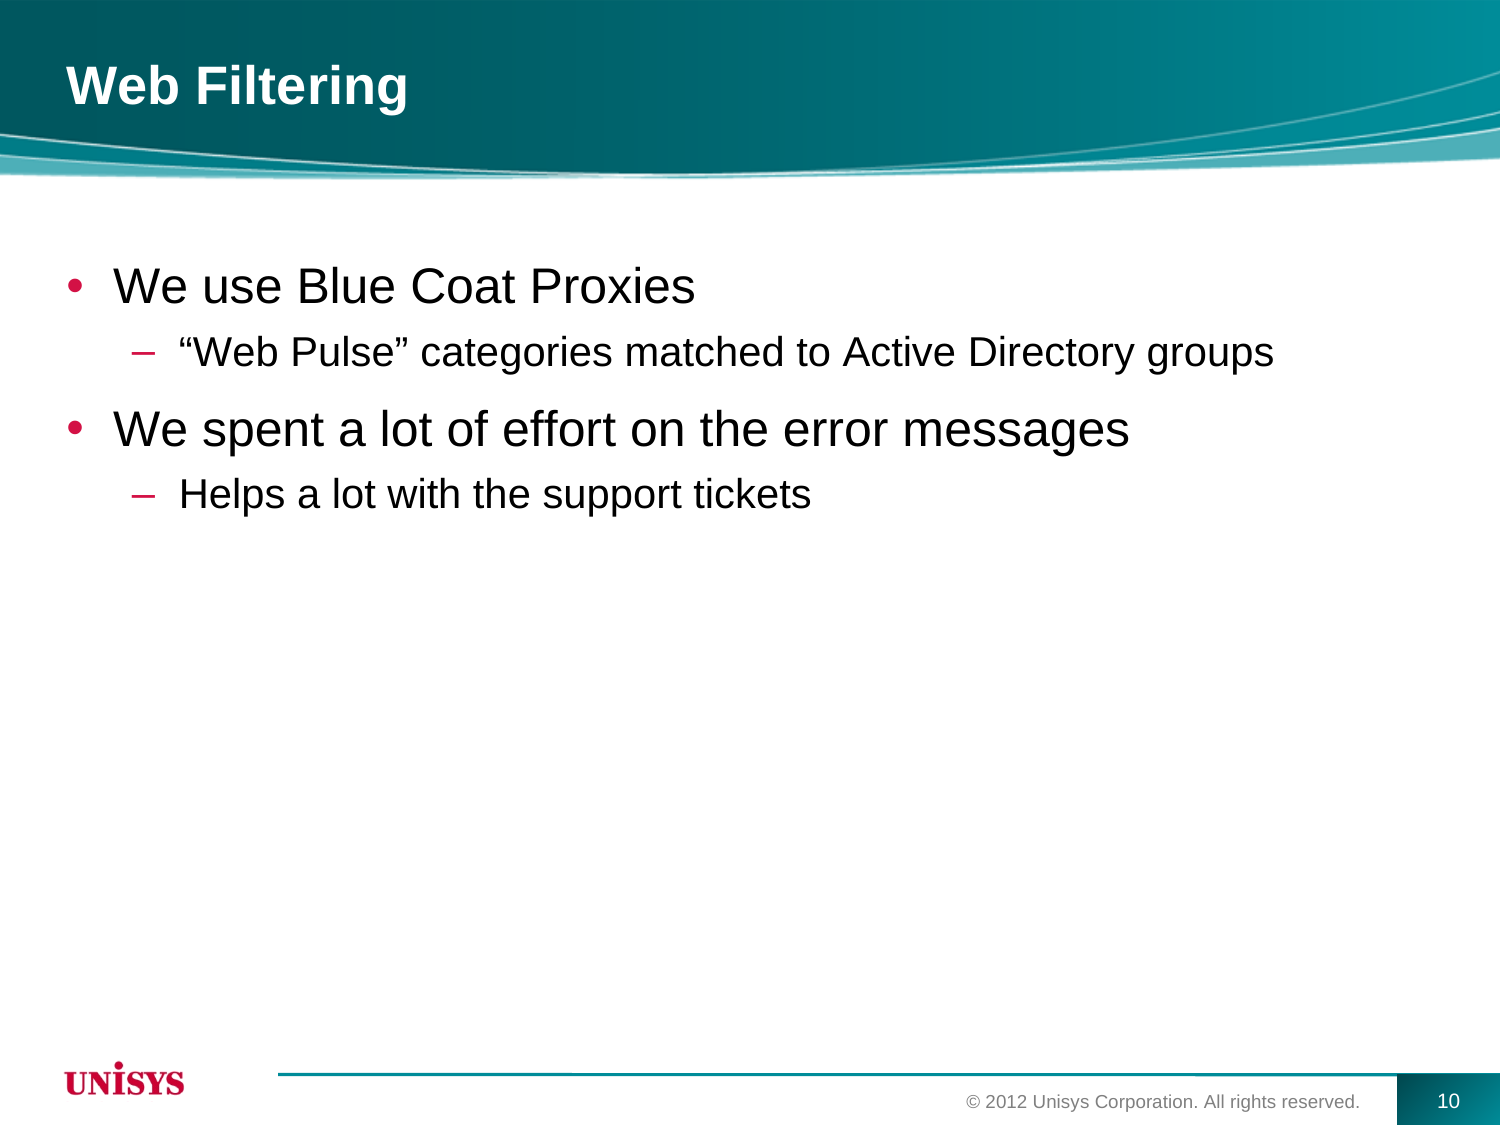

# Web Filtering
We use Blue Coat Proxies
“Web Pulse” categories matched to Active Directory groups
We spent a lot of effort on the error messages
Helps a lot with the support tickets